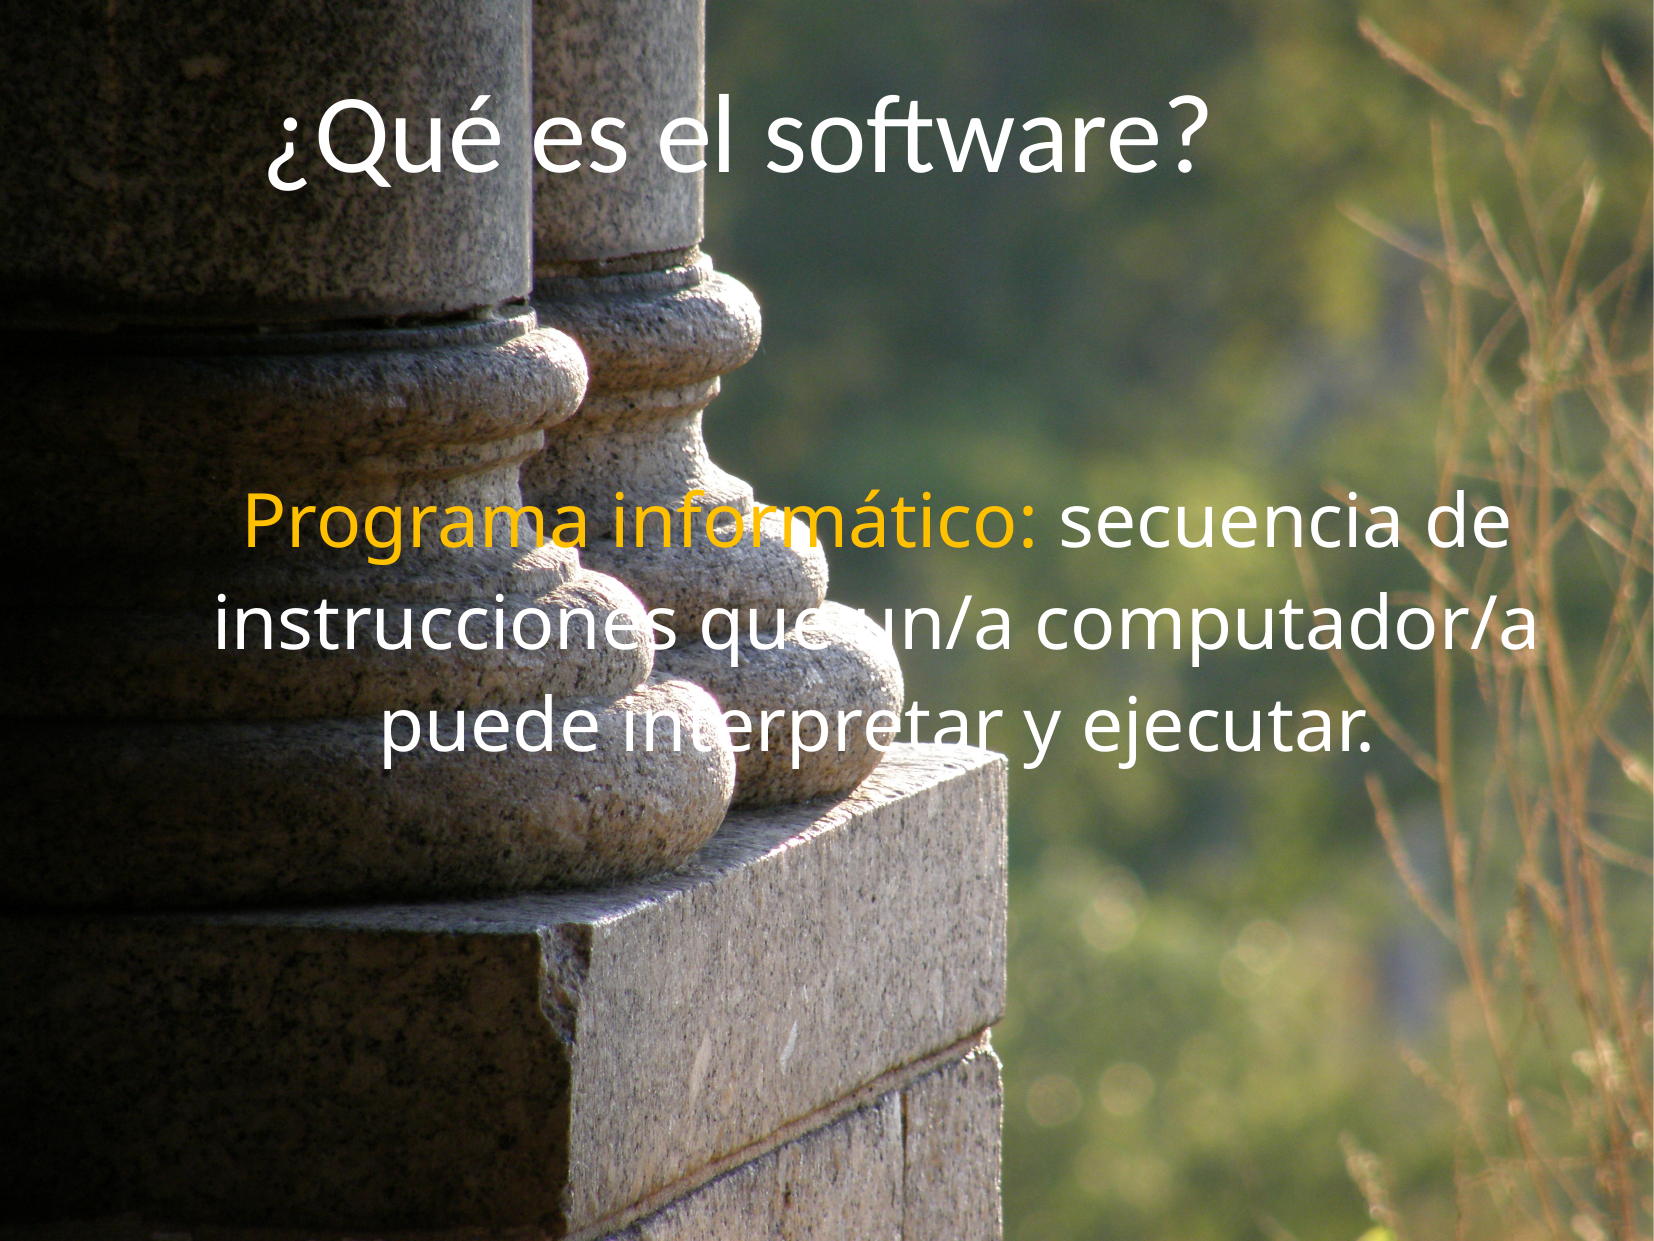

¿Qué es el software?
Programa informático: secuencia de instrucciones que un/a computador/a puede interpretar y ejecutar.